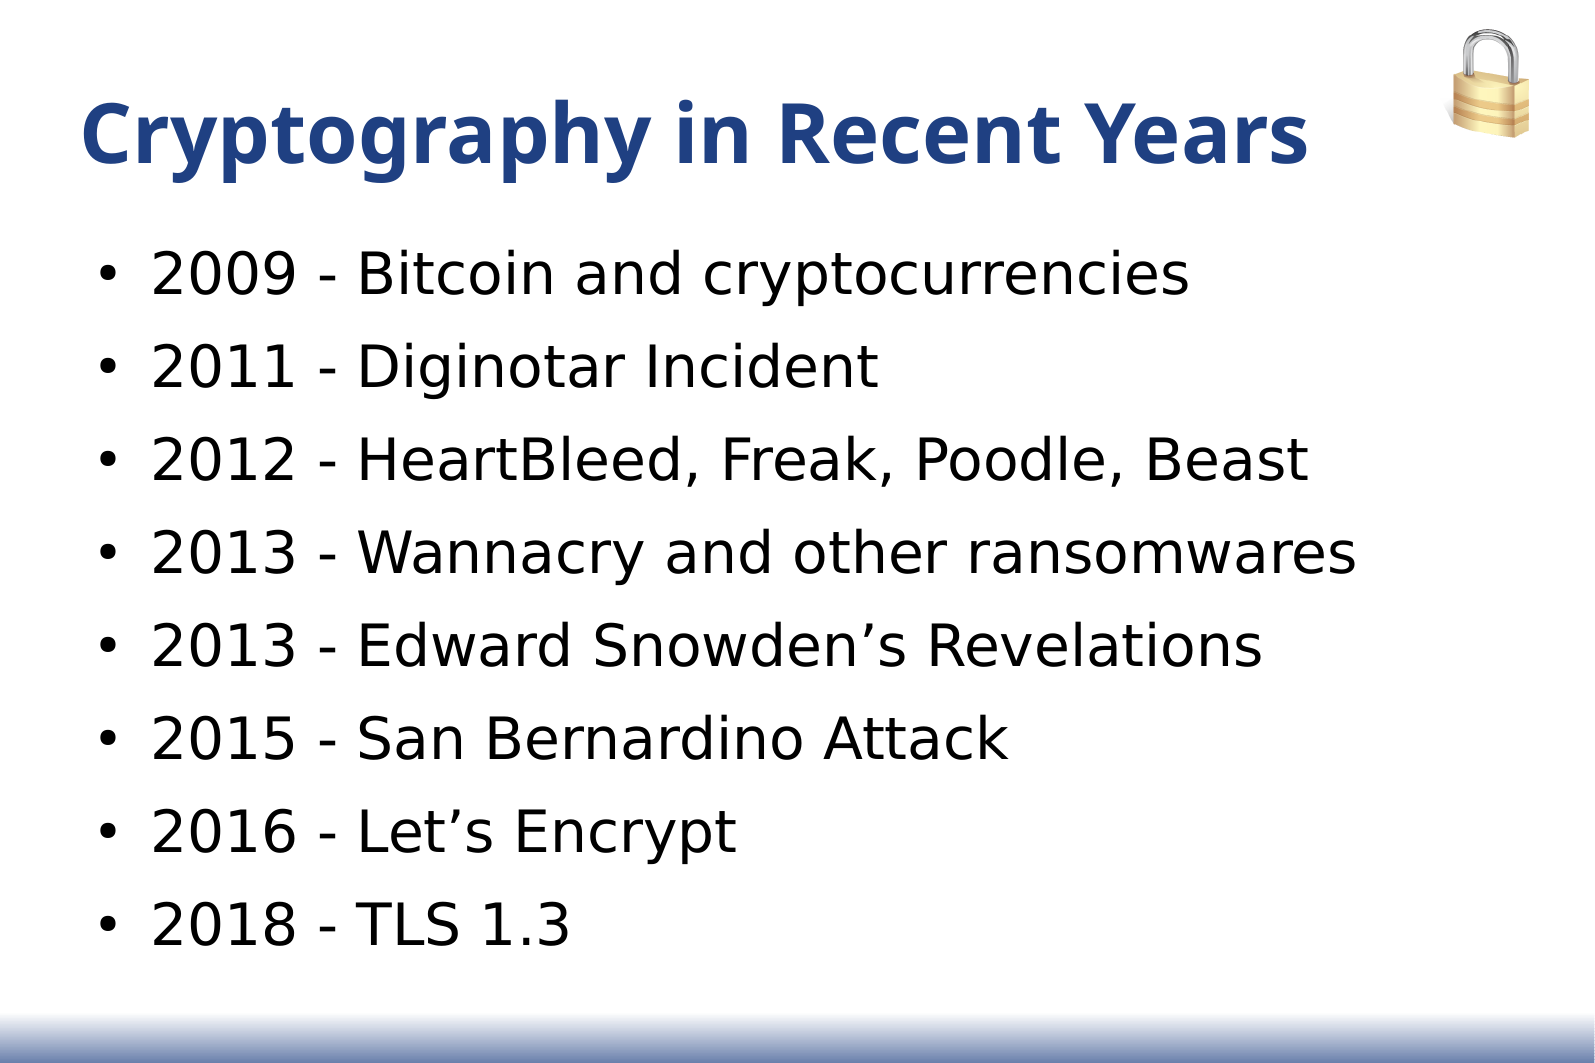

# Cryptography in Recent Years
2009 - Bitcoin and cryptocurrencies
2011 - Diginotar Incident
2012 - HeartBleed, Freak, Poodle, Beast
2013 - Wannacry and other ransomwares
2013 - Edward Snowden’s Revelations
2015 - San Bernardino Attack
2016 - Let’s Encrypt
2018 - TLS 1.3